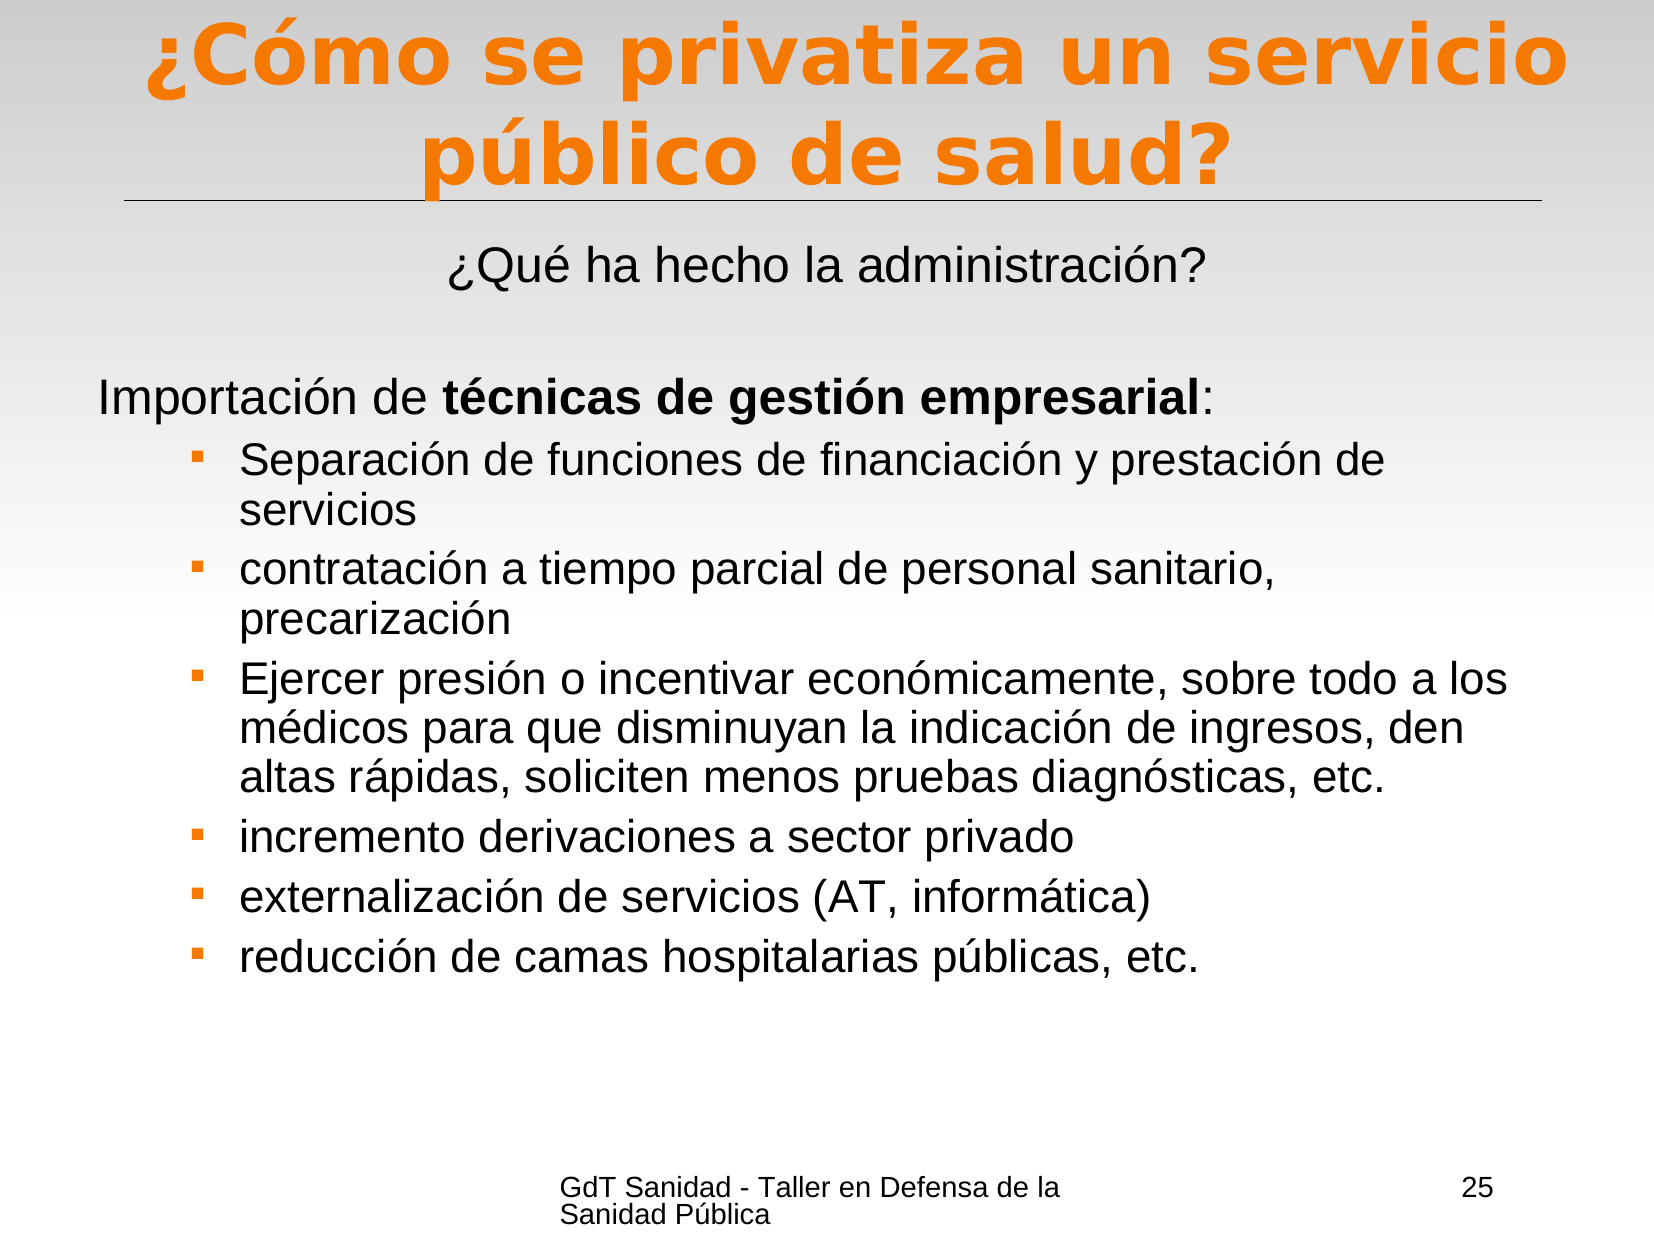

¿Cómo se privatiza un servicio público de salud?
# ¿Qué ha hecho la administración?
Importación de técnicas de gestión empresarial:
Separación de funciones de financiación y prestación de servicios
contratación a tiempo parcial de personal sanitario, precarización
Ejercer presión o incentivar económicamente, sobre todo a los médicos para que disminuyan la indicación de ingresos, den altas rápidas, soliciten menos pruebas diagnósticas, etc.
incremento derivaciones a sector privado
externalización de servicios (AT, informática)
reducción de camas hospitalarias públicas, etc.
GdT Sanidad - Taller en Defensa de la Sanidad Pública
25